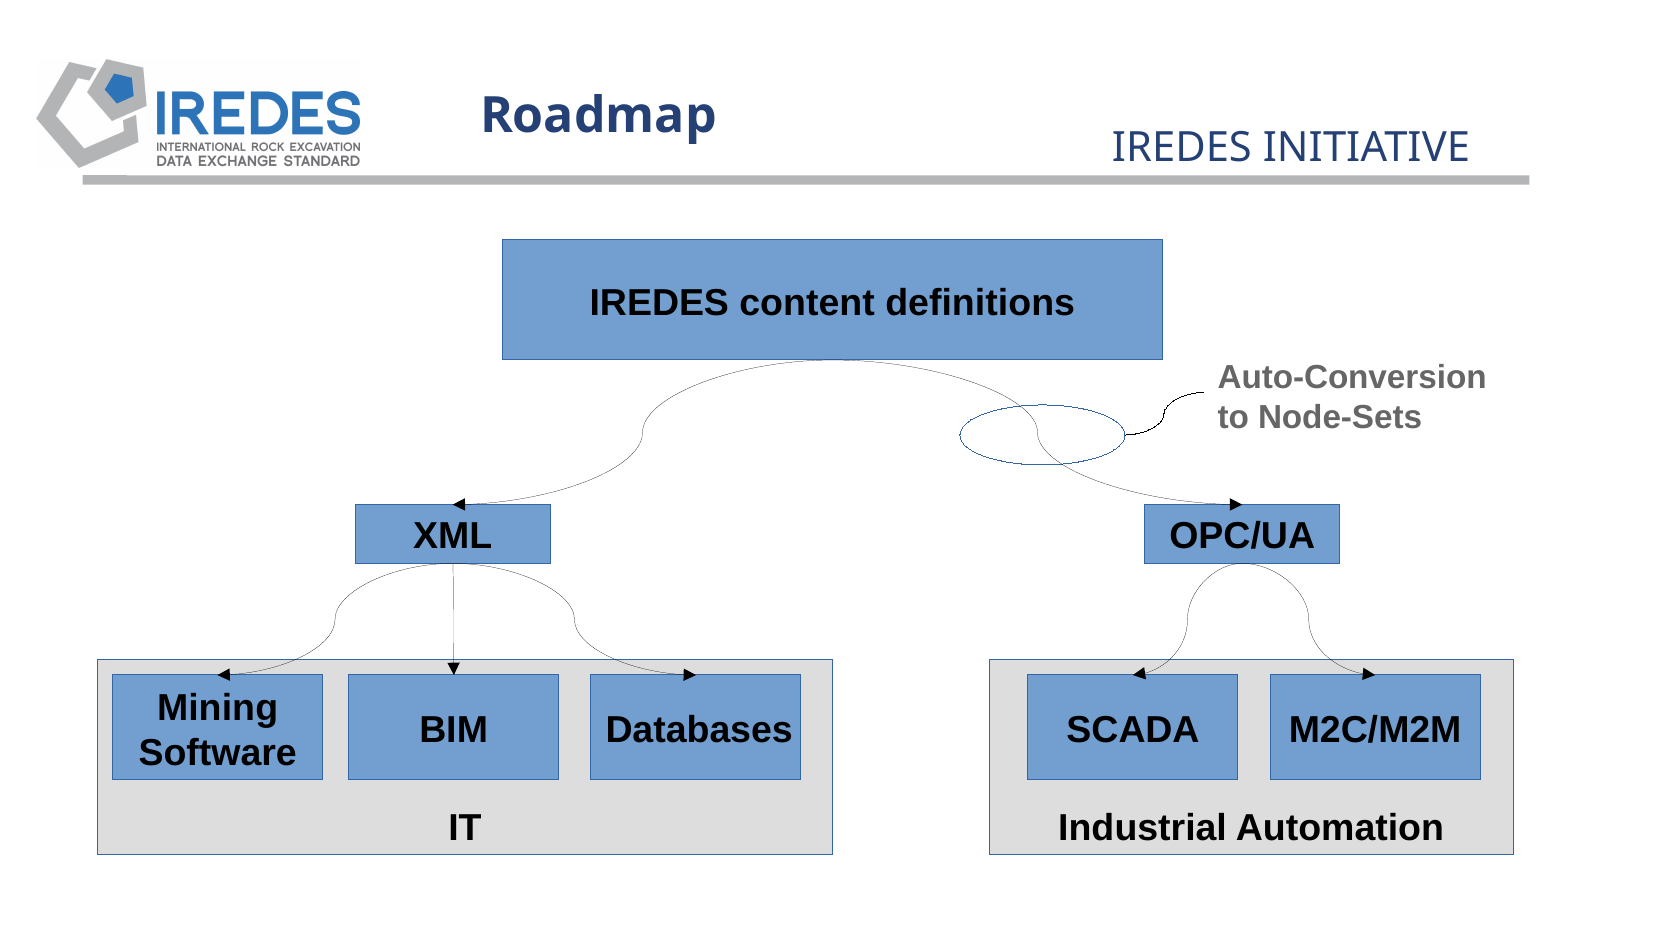

Roadmap
IREDES content definitions
Auto-Conversion
to Node-Sets
XML
OPC/UA
IT
Industrial Automation
Mining
Software
BIM
Databases
SCADA
M2C/M2M